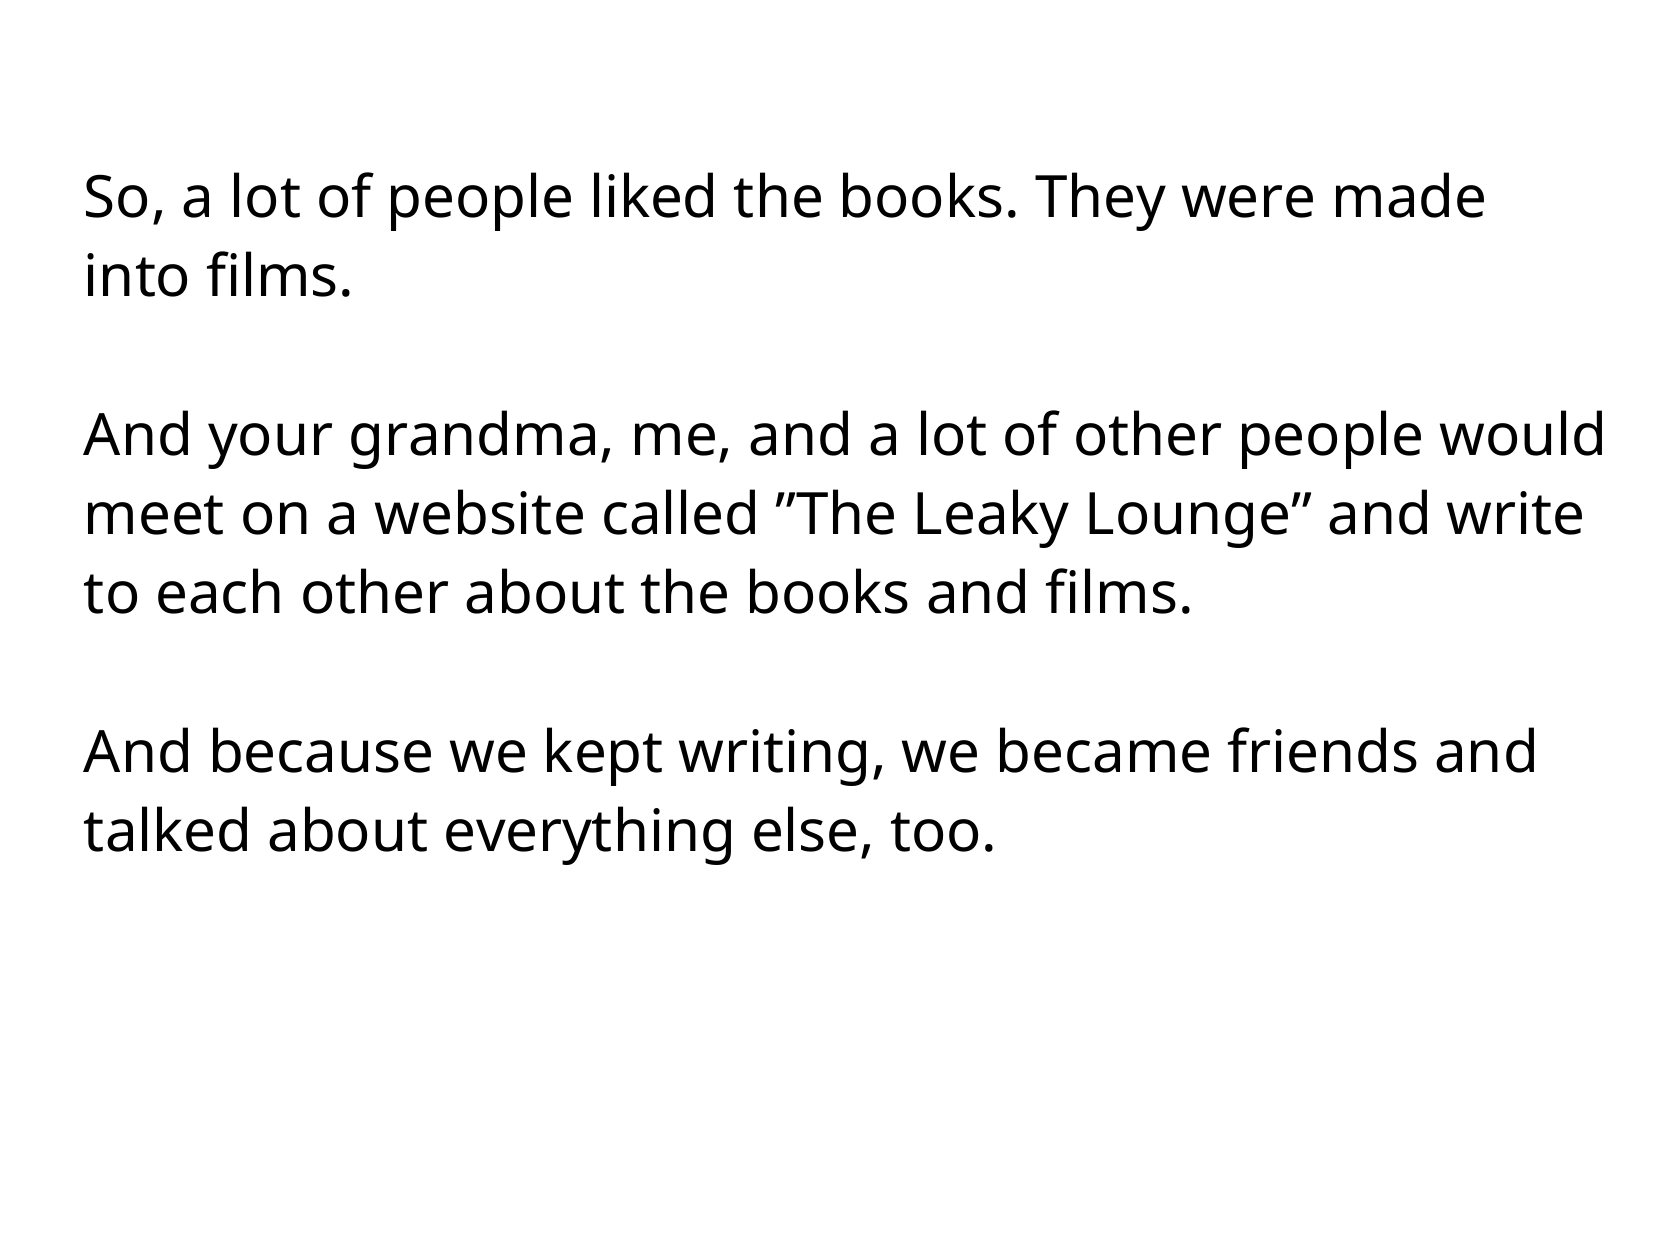

So, a lot of people liked the books. They were made
into films.
And your grandma, me, and a lot of other people would
meet on a website called ”The Leaky Lounge” and write
to each other about the books and films.
And because we kept writing, we became friends and
talked about everything else, too.